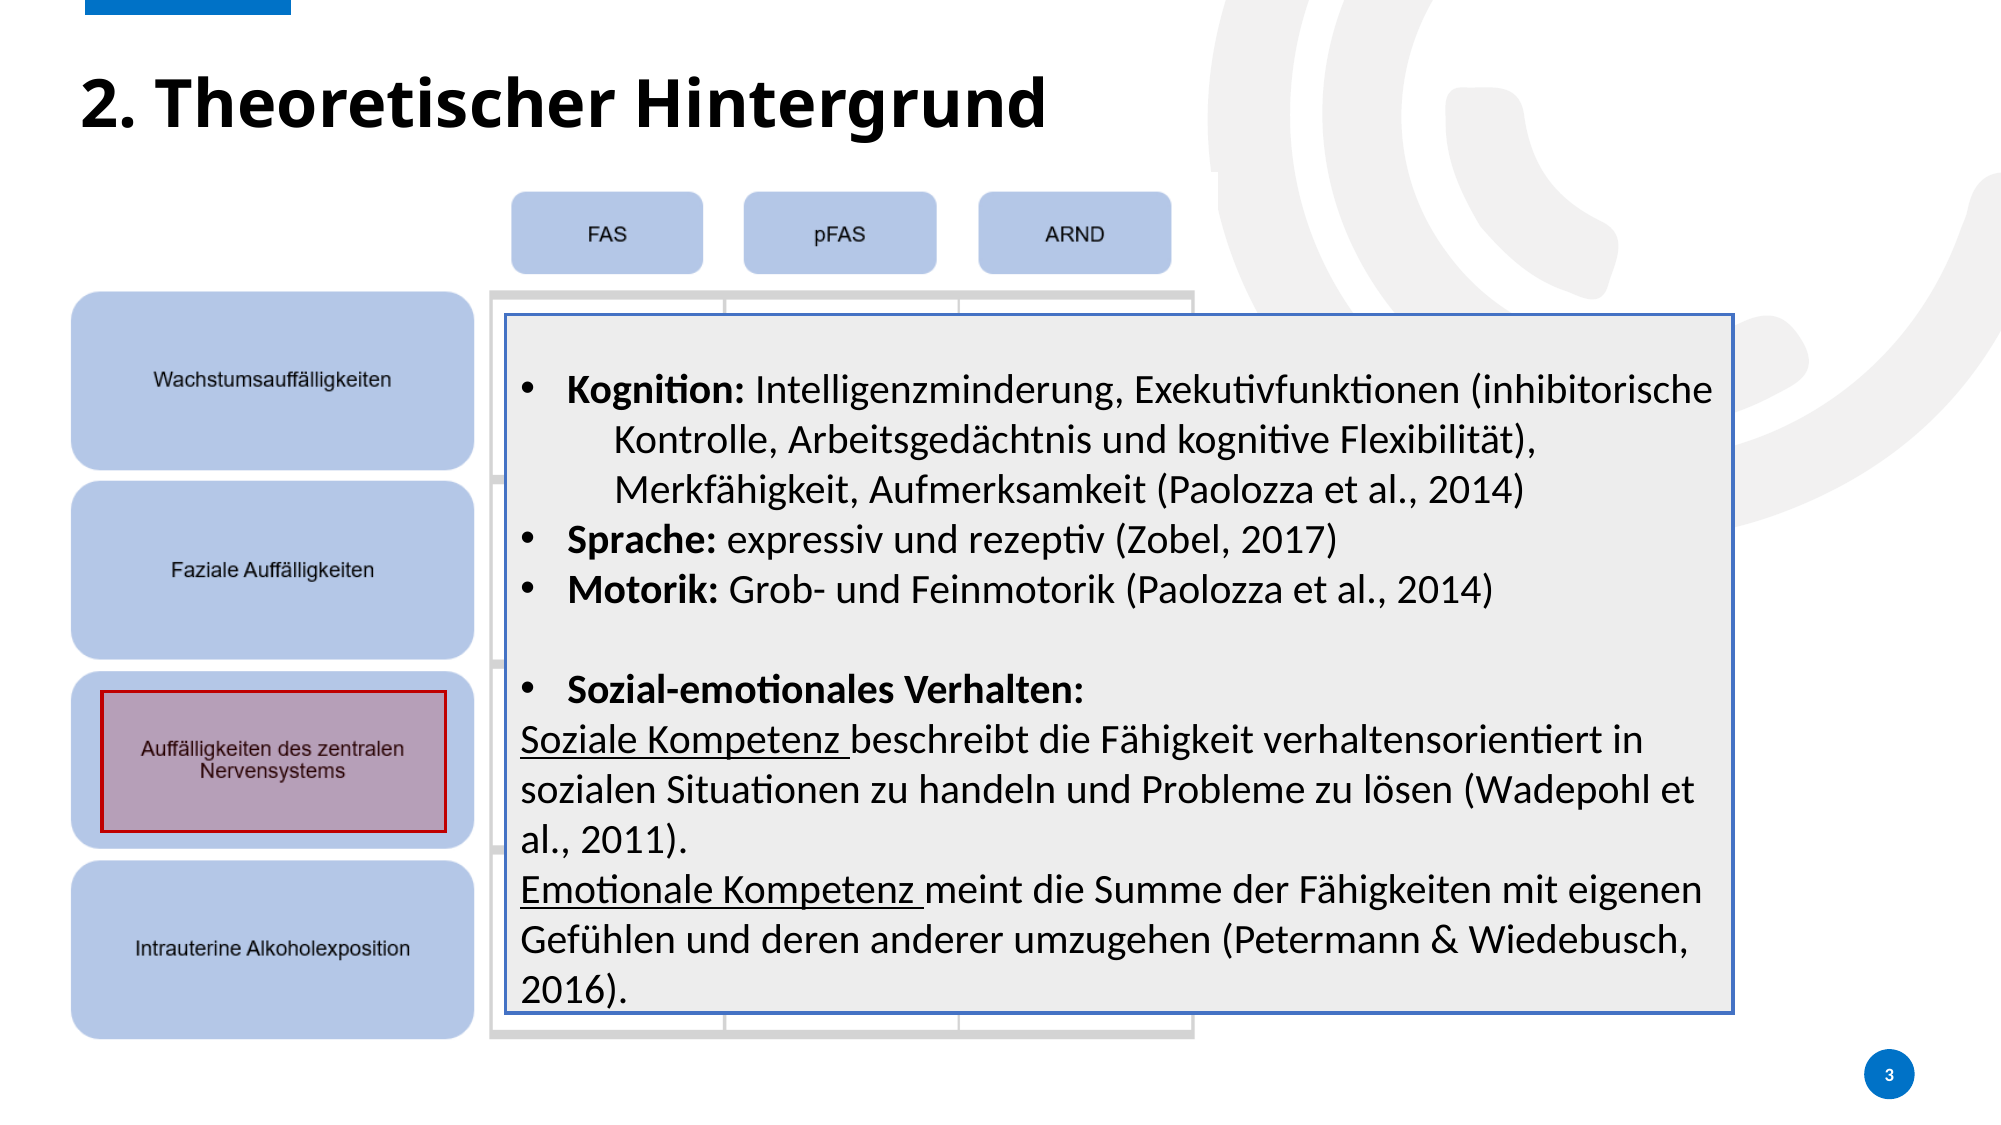

2. Theoretischer Hintergrund
Kognition: Intelligenzminderung, Exekutivfunktionen (inhibitorische Kontrolle, Arbeitsgedächtnis und kognitive Flexibilität), Merkfähigkeit, Aufmerksamkeit (Paolozza et al., 2014)
Sprache: expressiv und rezeptiv (Zobel, 2017)
Motorik: Grob- und Feinmotorik (Paolozza et al., 2014)
Sozial-emotionales Verhalten:
Soziale Kompetenz beschreibt die Fähigkeit verhaltensorientiert in sozialen Situationen zu handeln und Probleme zu lösen (Wadepohl et al., 2011).
Emotionale Kompetenz meint die Summe der Fähigkeiten mit eigenen Gefühlen und deren anderer umzugehen (Petermann & Wiedebusch, 2016).
3